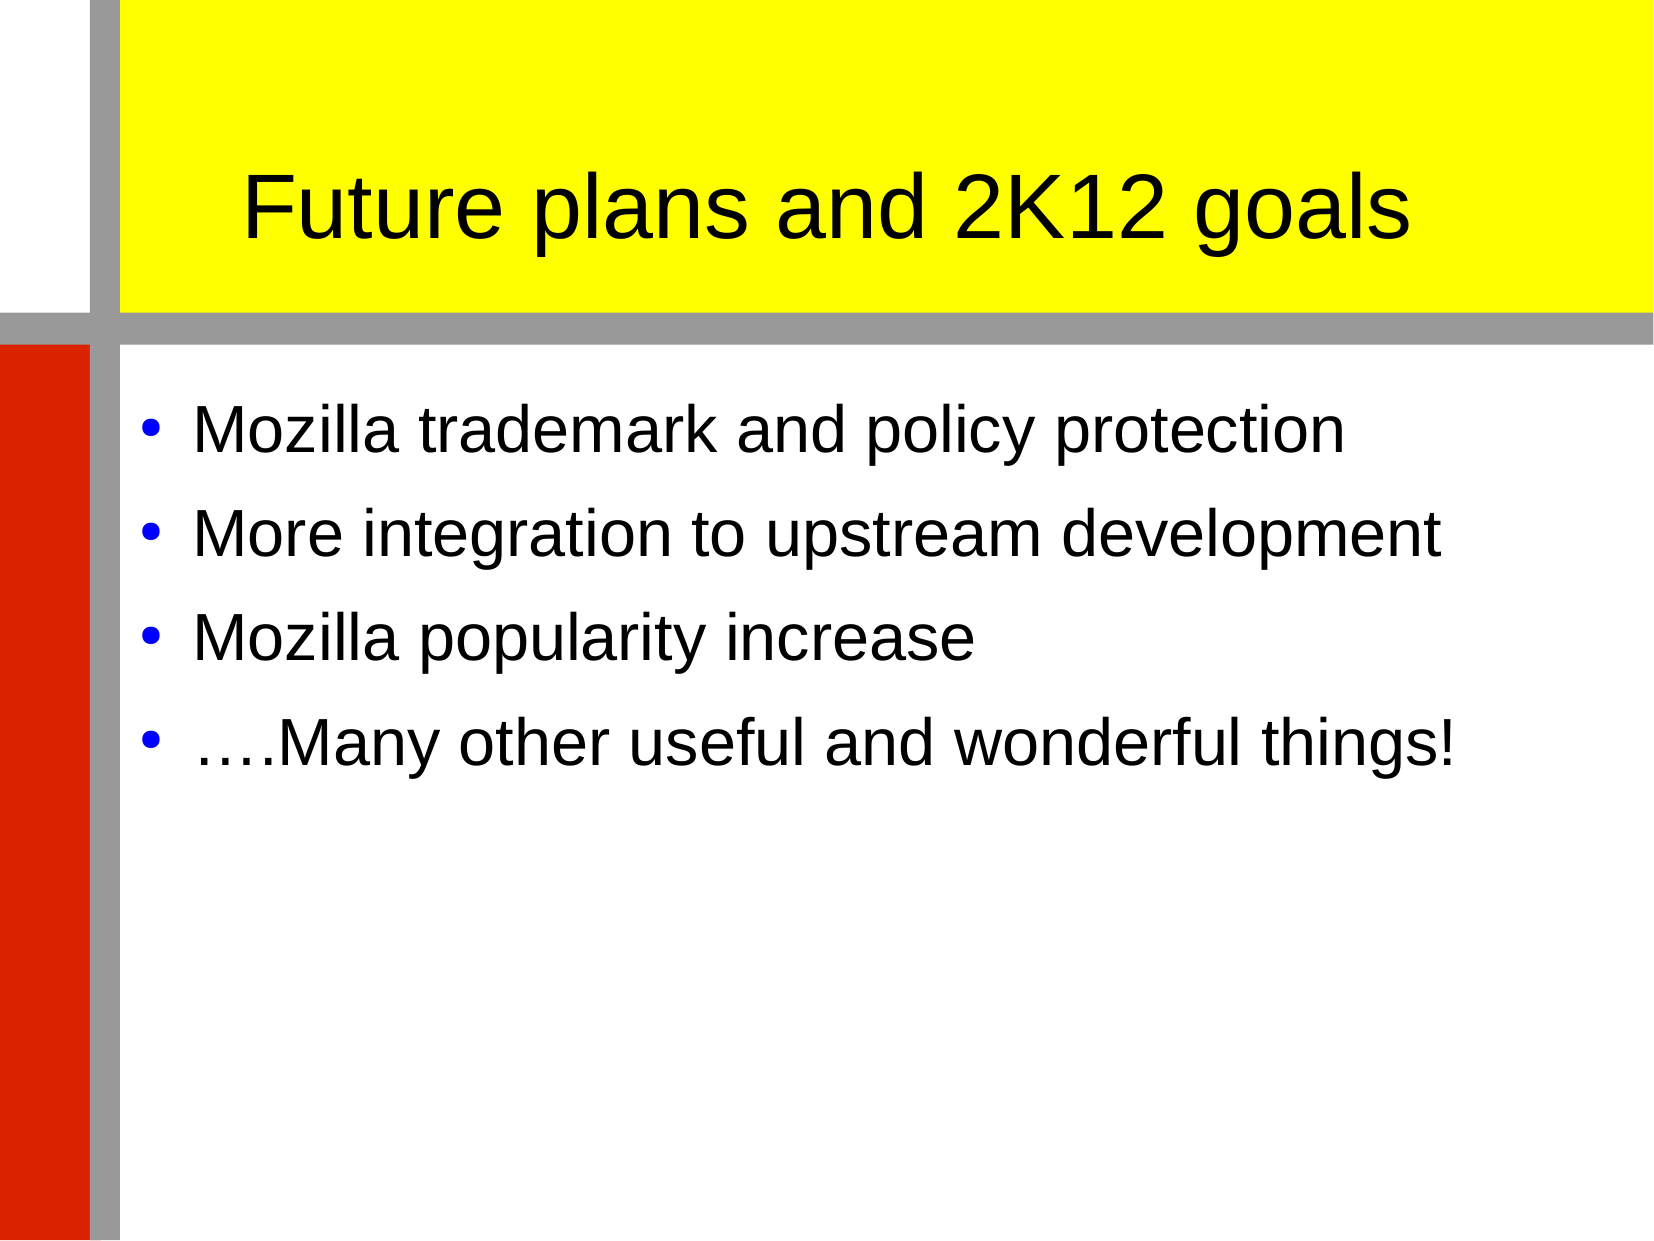

# Future plans and 2K12 goals
Mozilla trademark and policy protection
More integration to upstream development
Mozilla popularity increase
….Many other useful and wonderful things!